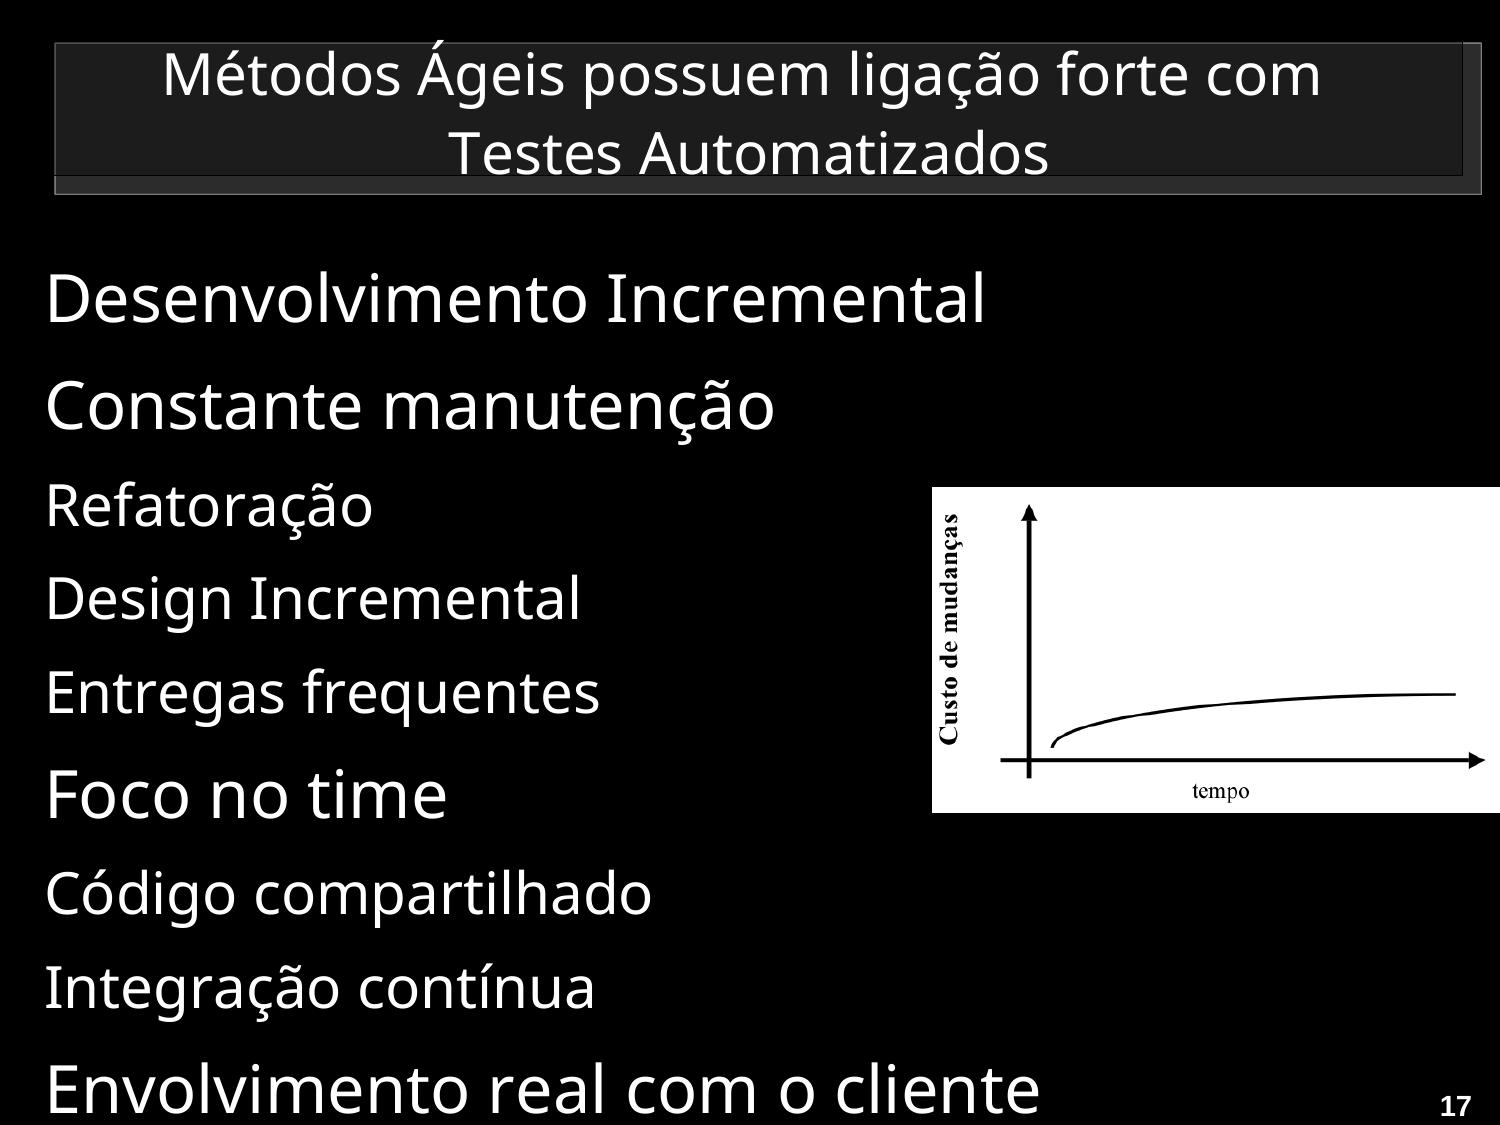

# Métodos Ágeis possuem ligação forte com Testes Automatizados
Desenvolvimento Incremental
Constante manutenção
Refatoração
Design Incremental
Entregas frequentes
Foco no time
Código compartilhado
Integração contínua
Envolvimento real com o cliente
17